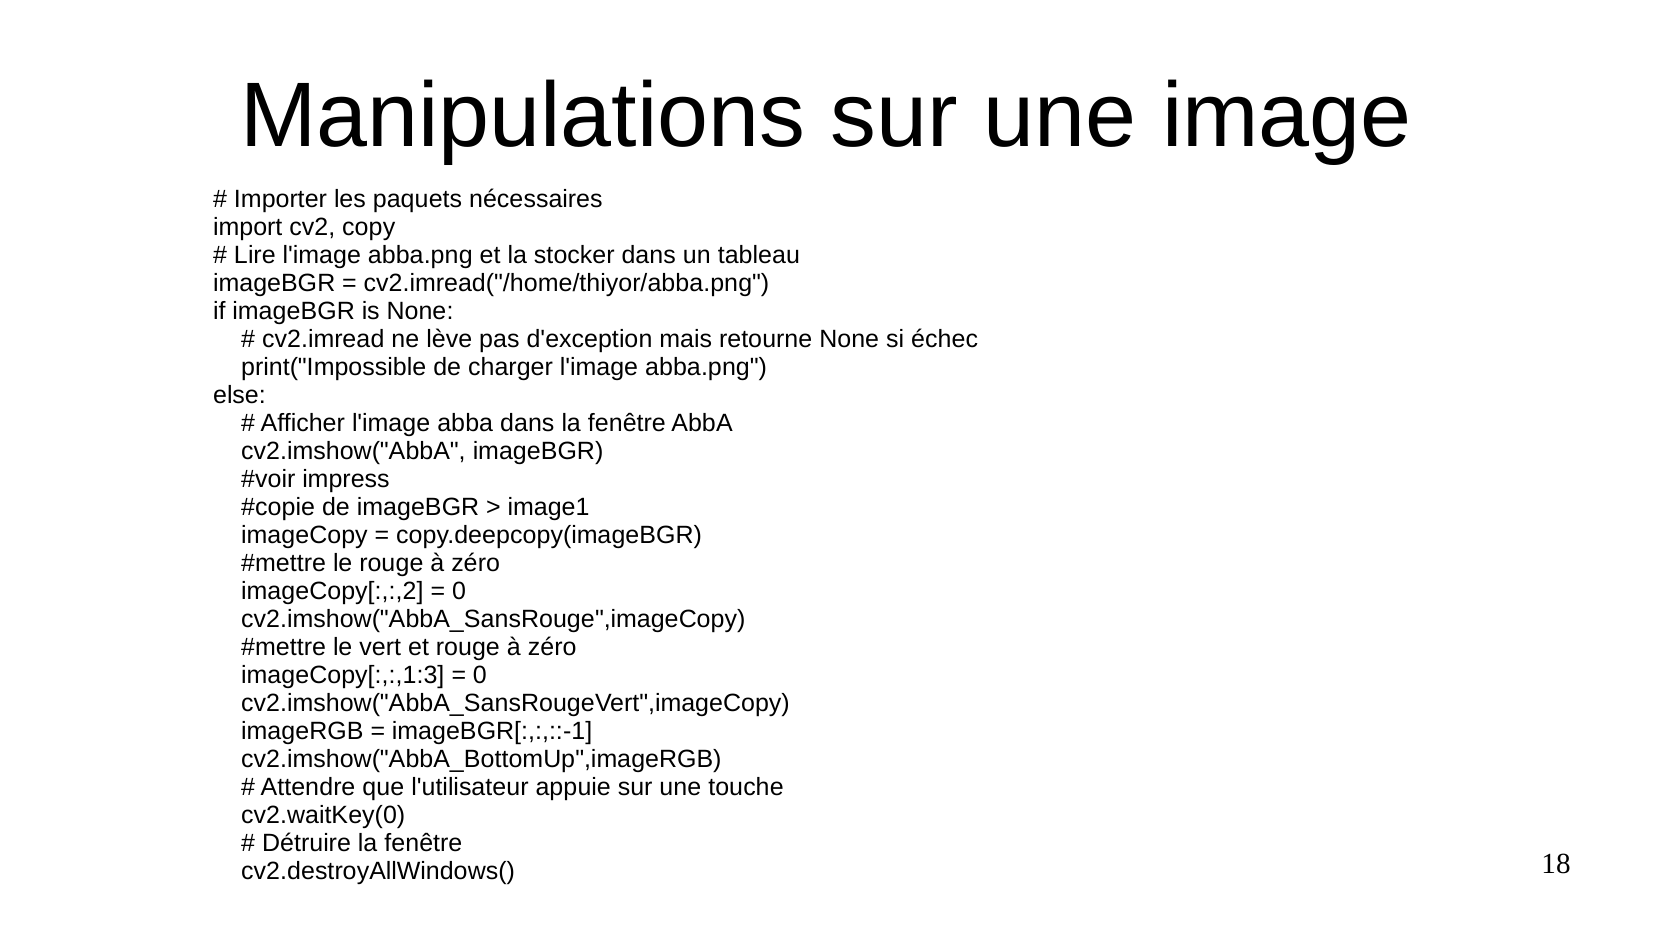

# Manipulations sur une image
# Importer les paquets nécessaires
import cv2, copy
# Lire l'image abba.png et la stocker dans un tableau
imageBGR = cv2.imread("/home/thiyor/abba.png")
if imageBGR is None:
 # cv2.imread ne lève pas d'exception mais retourne None si échec
 print("Impossible de charger l'image abba.png")
else:
 # Afficher l'image abba dans la fenêtre AbbA
 cv2.imshow("AbbA", imageBGR)
 #voir impress
 #copie de imageBGR > image1
 imageCopy = copy.deepcopy(imageBGR)
 #mettre le rouge à zéro
 imageCopy[:,:,2] = 0
 cv2.imshow("AbbA_SansRouge",imageCopy)
 #mettre le vert et rouge à zéro
 imageCopy[:,:,1:3] = 0
 cv2.imshow("AbbA_SansRougeVert",imageCopy)
 imageRGB = imageBGR[:,:,::-1]
 cv2.imshow("AbbA_BottomUp",imageRGB)
 # Attendre que l'utilisateur appuie sur une touche
 cv2.waitKey(0)
 # Détruire la fenêtre
 cv2.destroyAllWindows()
18